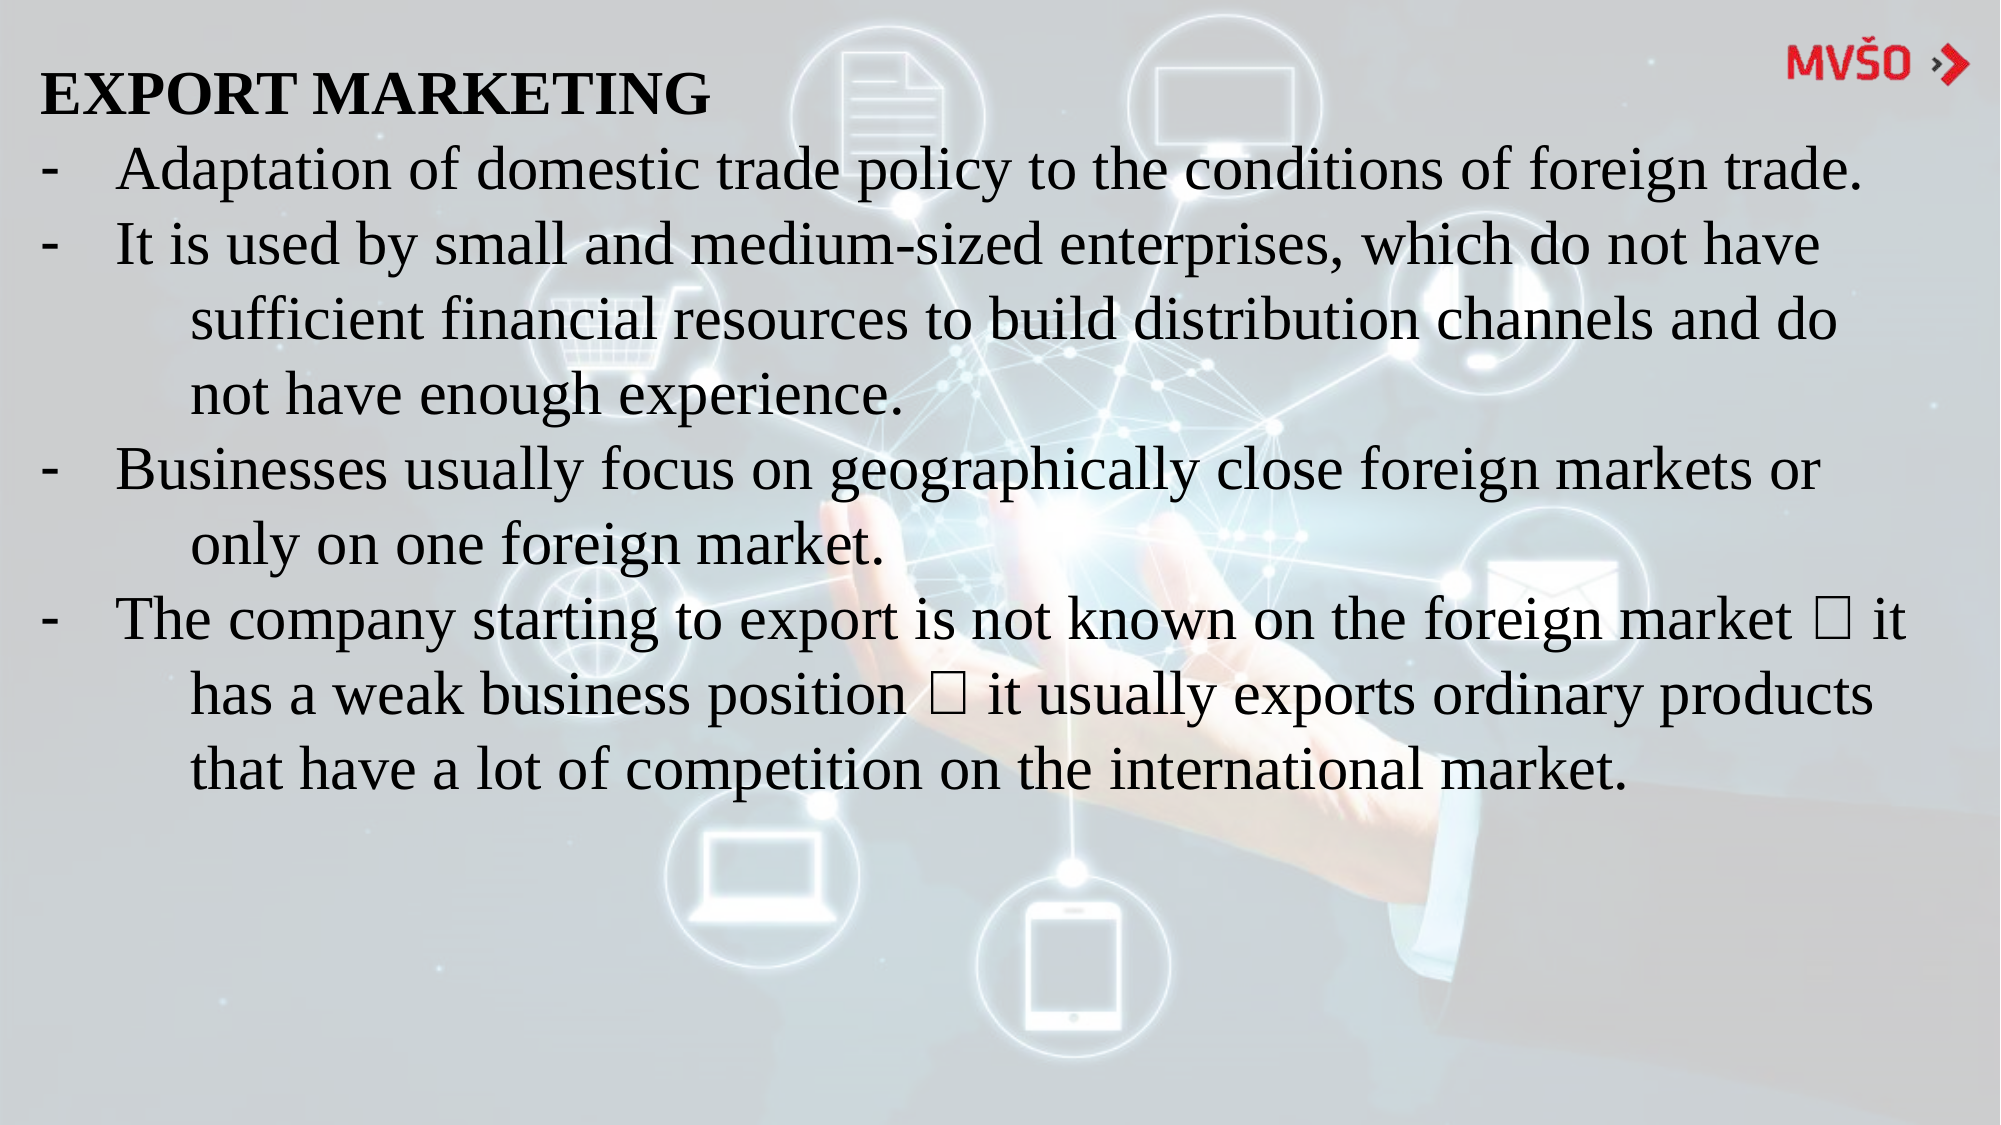

EXPORT MARKETING
Adaptation of domestic trade policy to the conditions of foreign trade.
It is used by small and medium-sized enterprises, which do not have sufficient financial resources to build distribution channels and do not have enough experience.
Businesses usually focus on geographically close foreign markets or only on one foreign market.
The company starting to export is not known on the foreign market  it has a weak business position  it usually exports ordinary products that have a lot of competition on the international market.